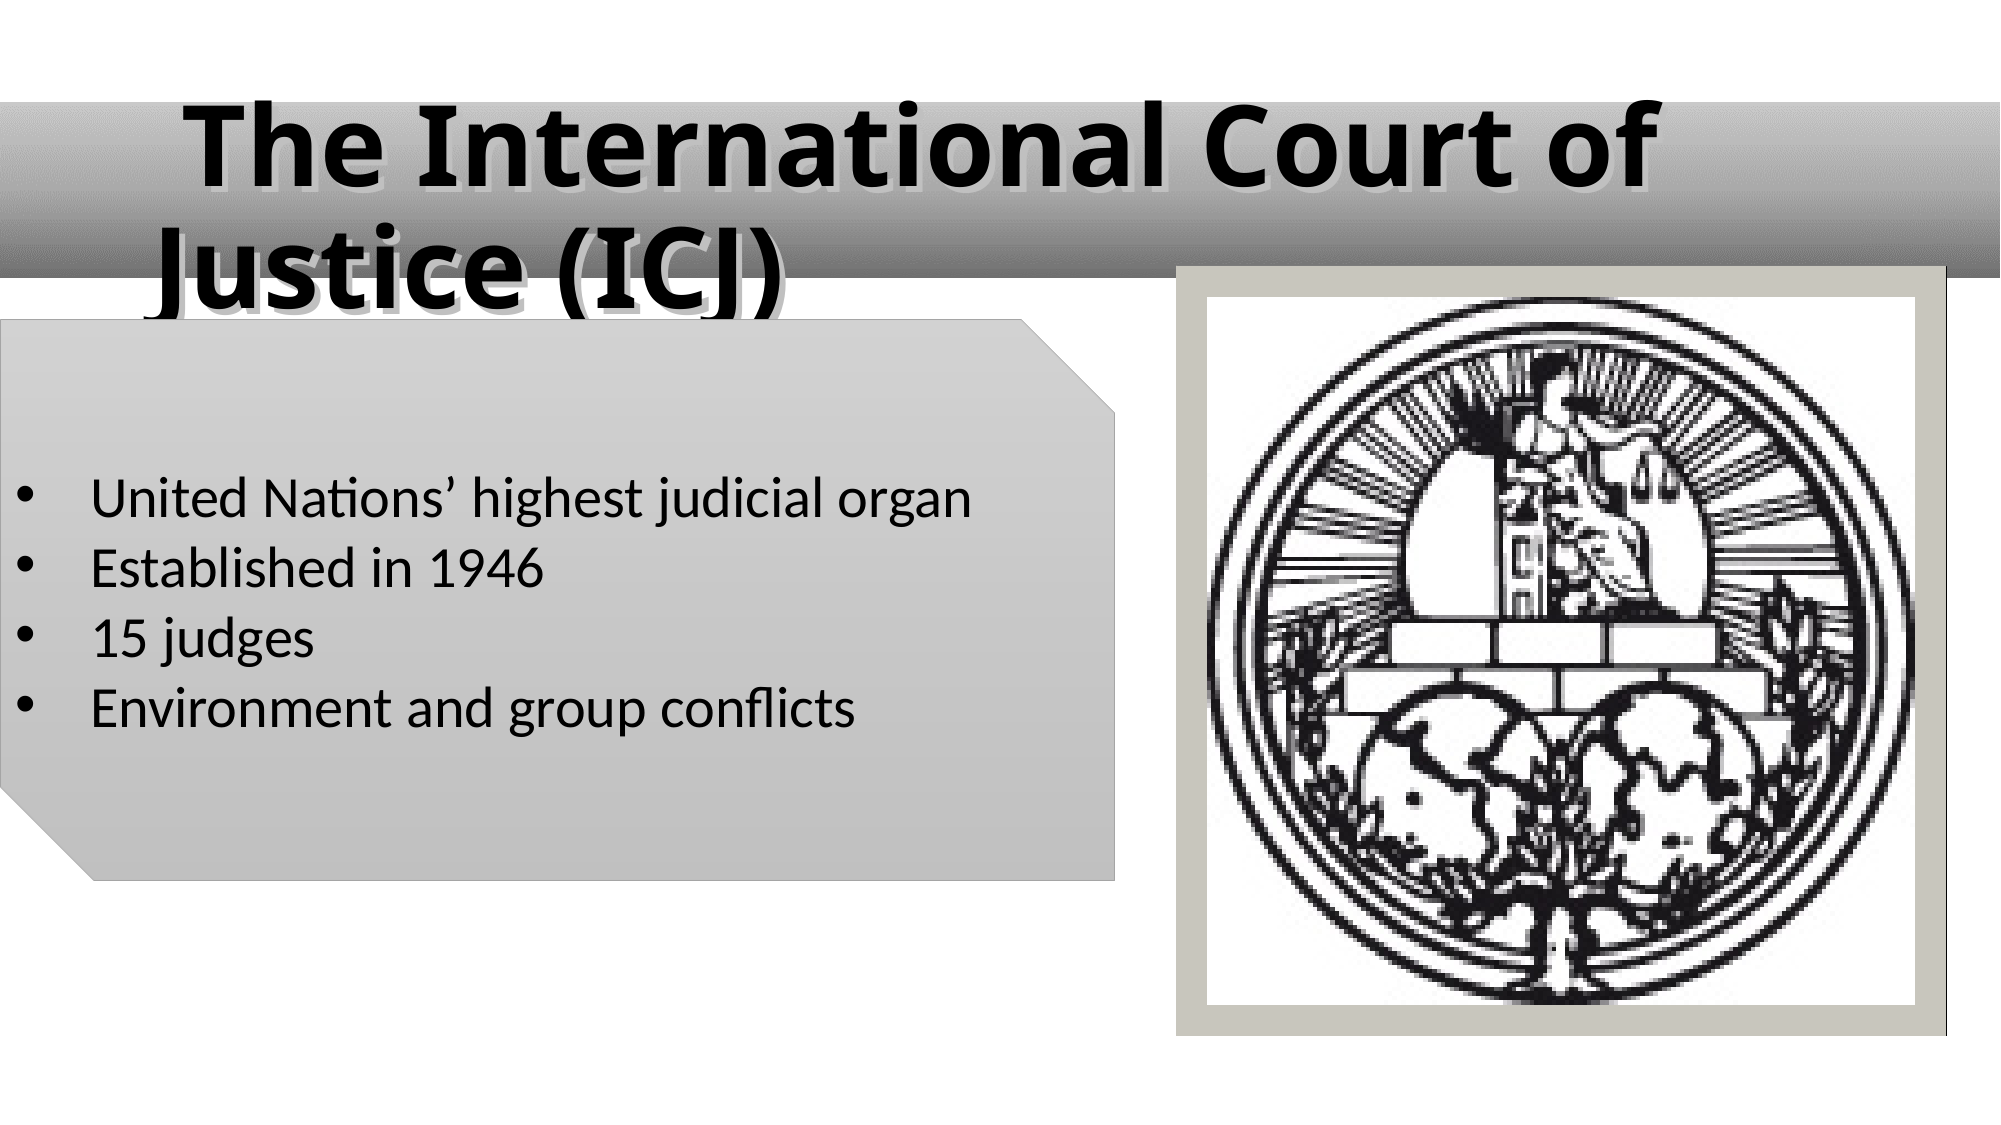

# The International Court of Justice (ICJ)
United Nations’ highest judicial organ
Established in 1946
15 judges
Environment and group conflicts